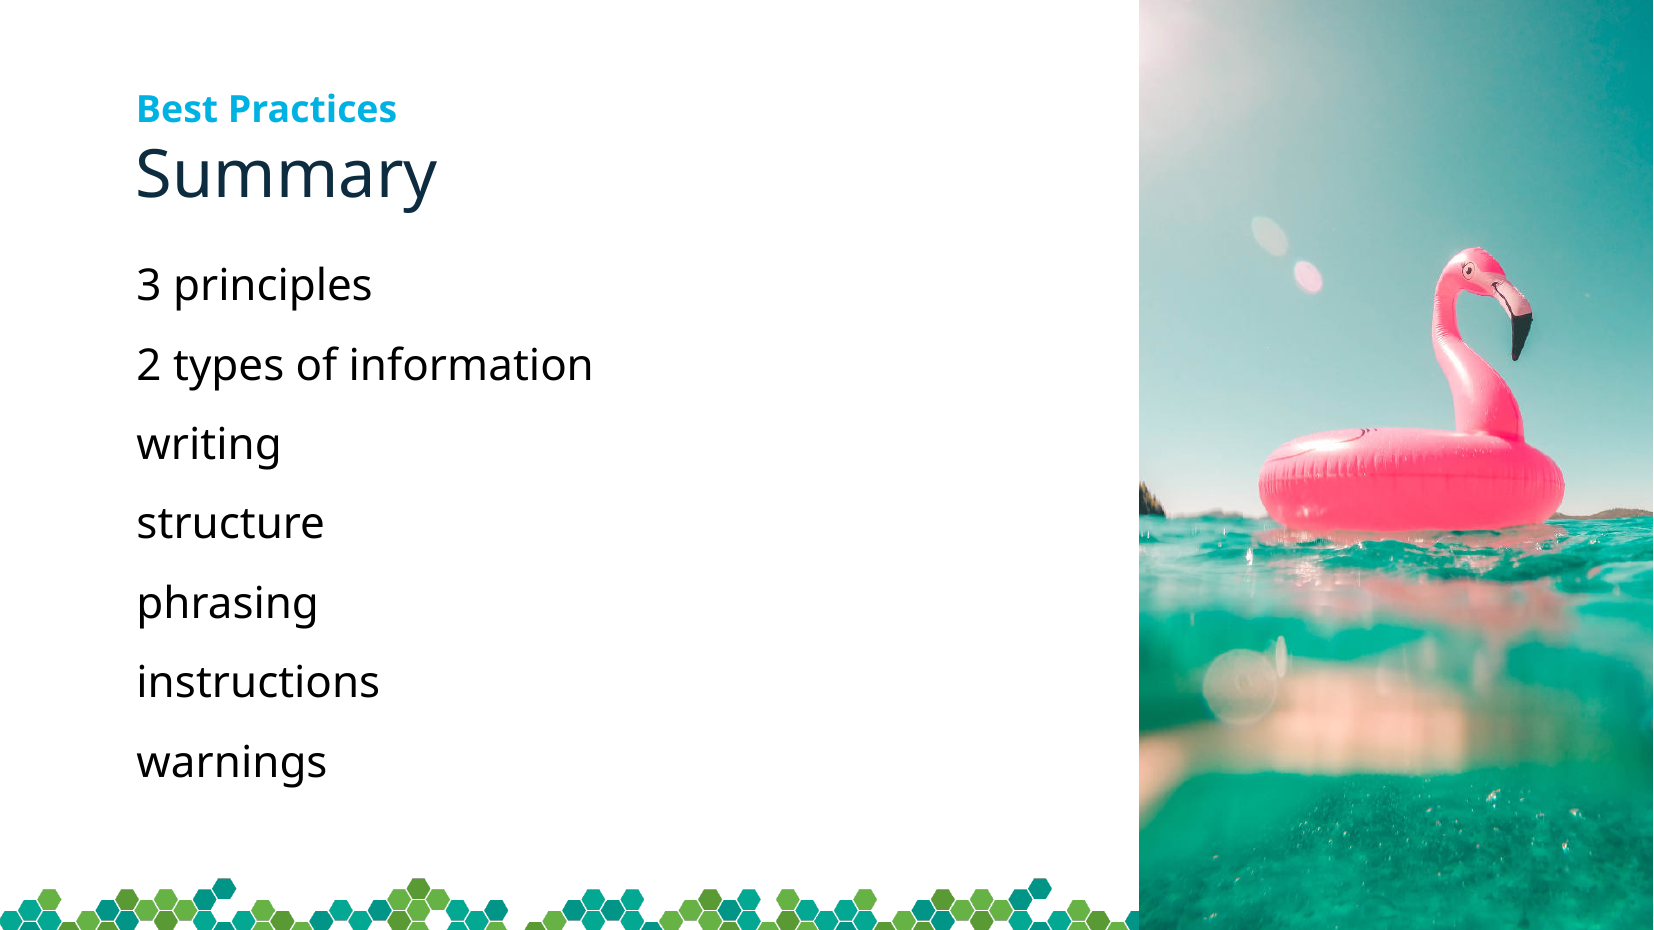

# Best Practices Summary
3 principles
2 types of information
writing
structure
phrasing
instructions
warnings